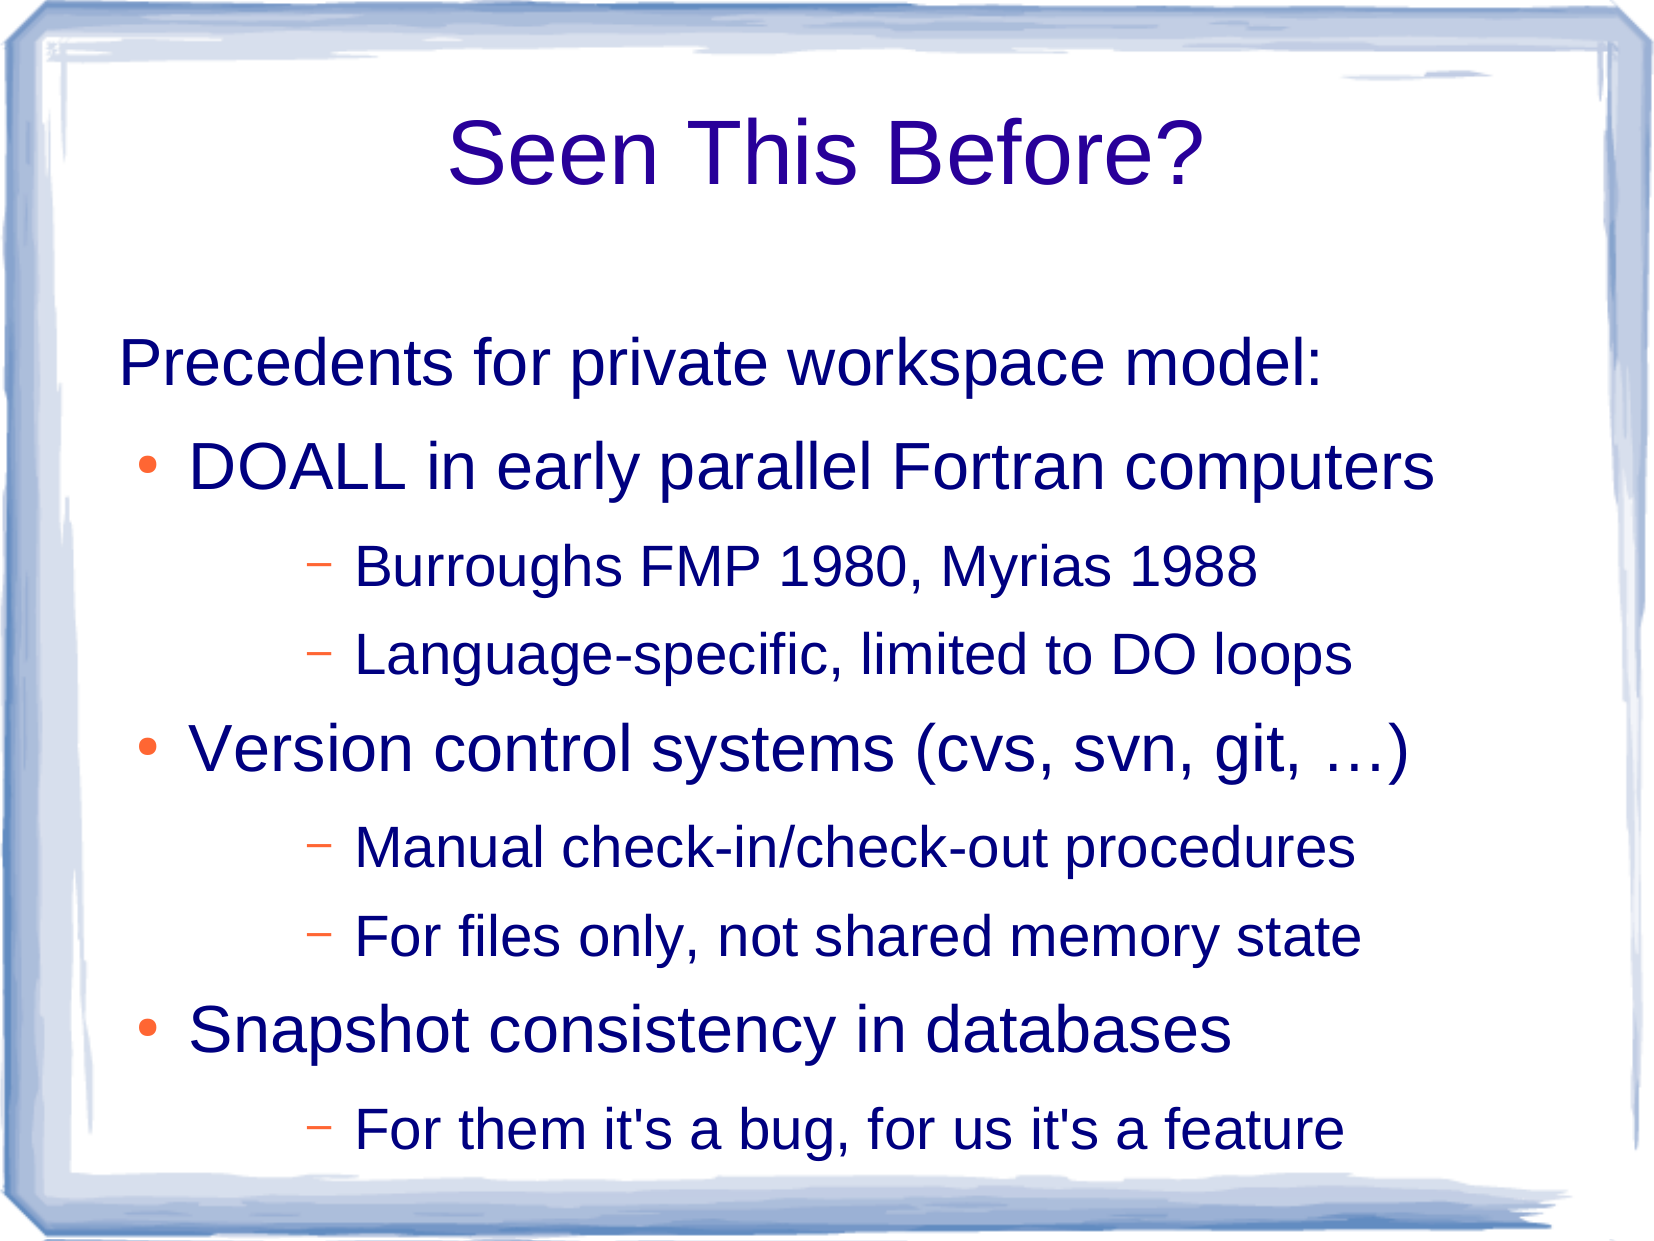

# Seen This Before?
Precedents for private workspace model:
DOALL in early parallel Fortran computers
Burroughs FMP 1980, Myrias 1988
Language-specific, limited to DO loops
Version control systems (cvs, svn, git, …)
Manual check-in/check-out procedures
For files only, not shared memory state
Snapshot consistency in databases
For them it's a bug, for us it's a feature